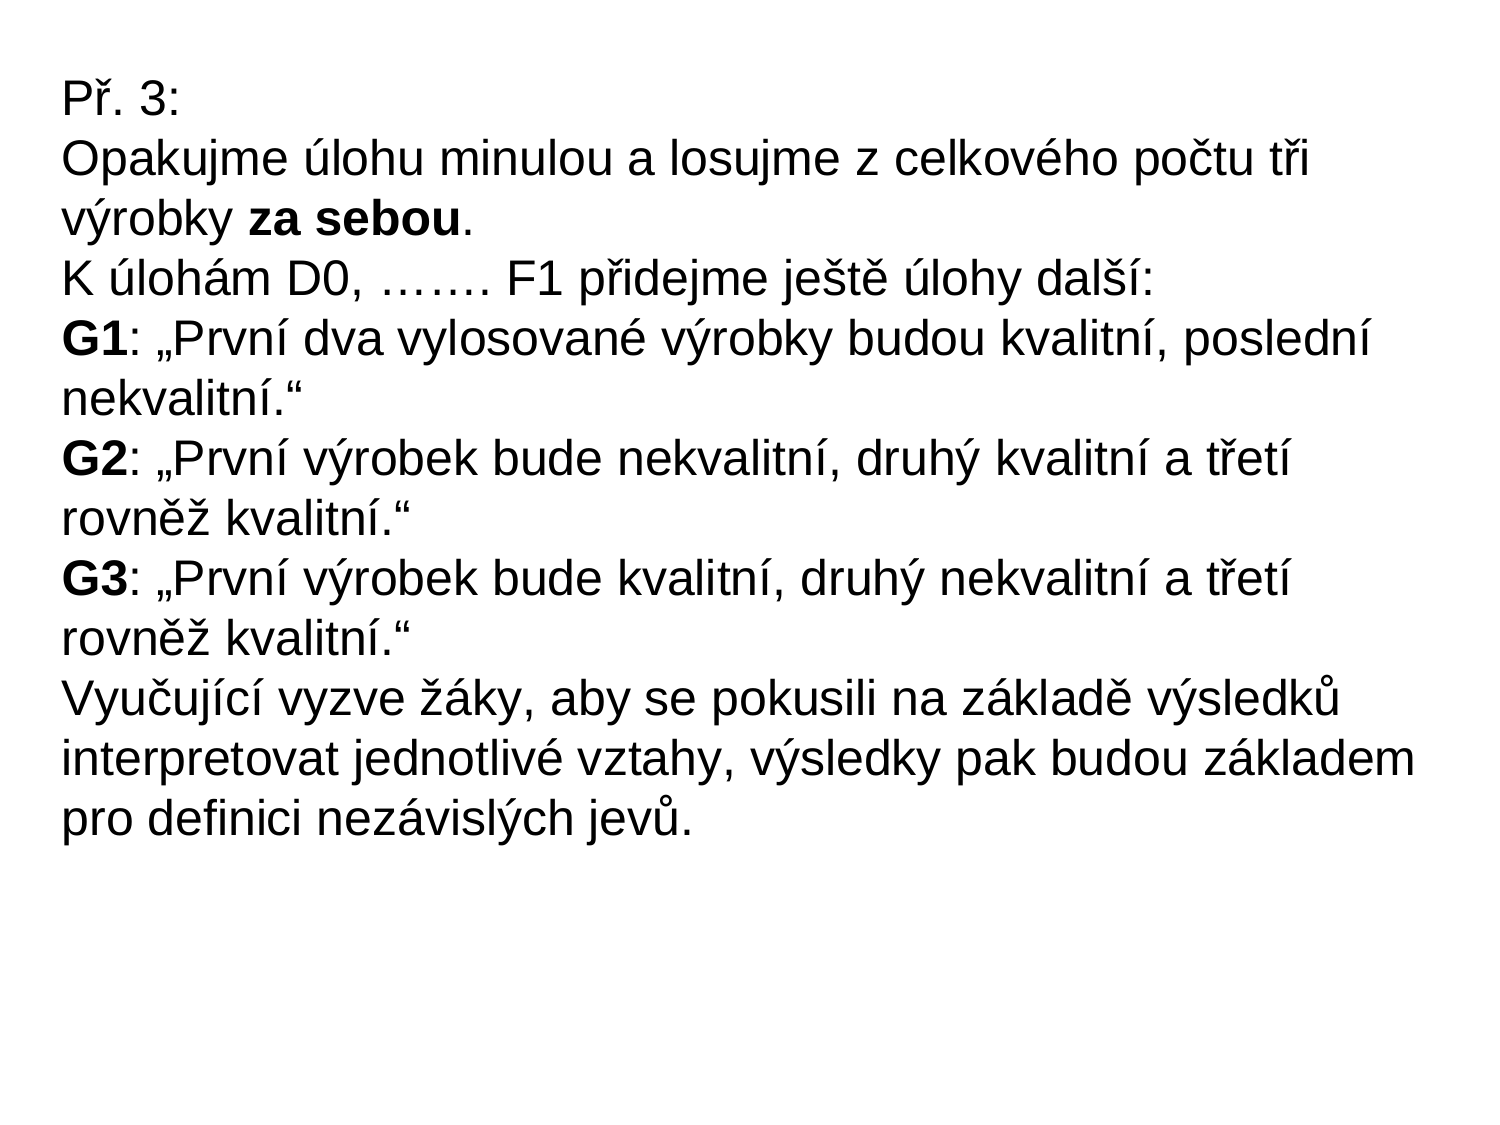

Př. 3:
Opakujme úlohu minulou a losujme z celkového počtu tři výrobky za sebou.
K úlohám D0, ……. F1 přidejme ještě úlohy další:
G1: „První dva vylosované výrobky budou kvalitní, poslední nekvalitní.“
G2: „První výrobek bude nekvalitní, druhý kvalitní a třetí rovněž kvalitní.“
G3: „První výrobek bude kvalitní, druhý nekvalitní a třetí rovněž kvalitní.“
Vyučující vyzve žáky, aby se pokusili na základě výsledků interpretovat jednotlivé vztahy, výsledky pak budou základem pro definici nezávislých jevů.